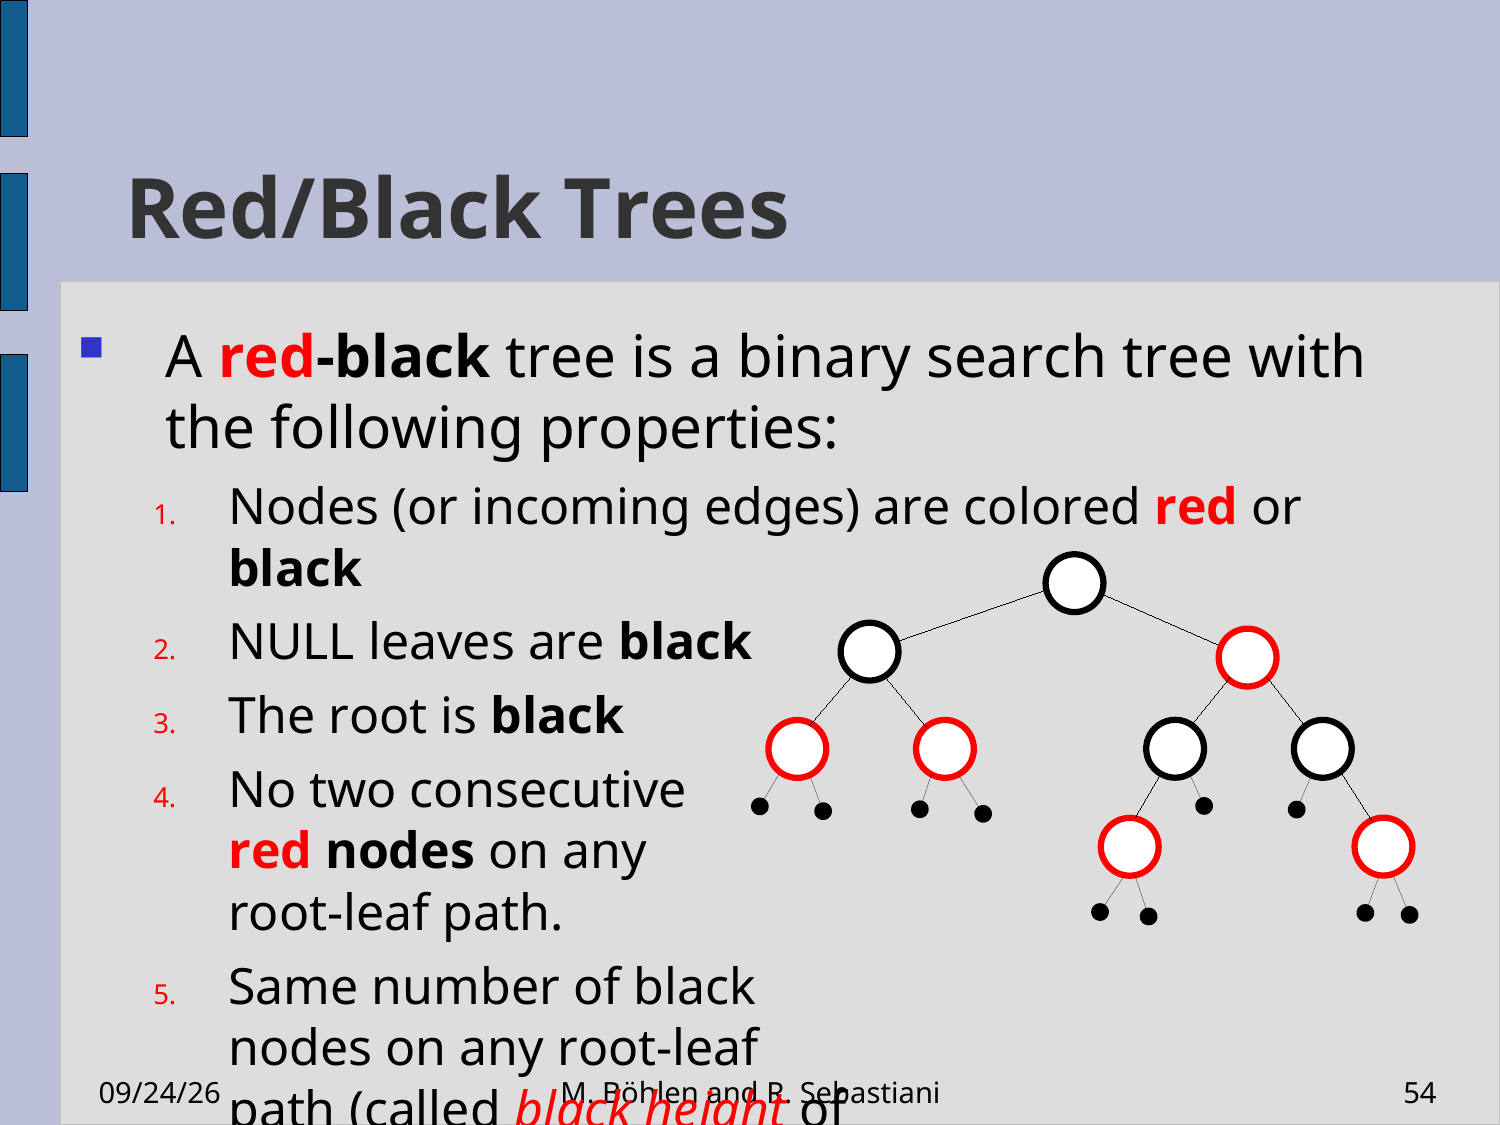

# Red/Black Trees
A red-black tree is a binary search tree with the following properties:
Nodes (or incoming edges) are colored red or black
NULL leaves are black
The root is black
No two consecutive
red nodes on any
root-leaf path.
Same number of black
nodes on any root-leaf
path (called black height of
the tree).
M. Böhlen and R. Sebastiani
54